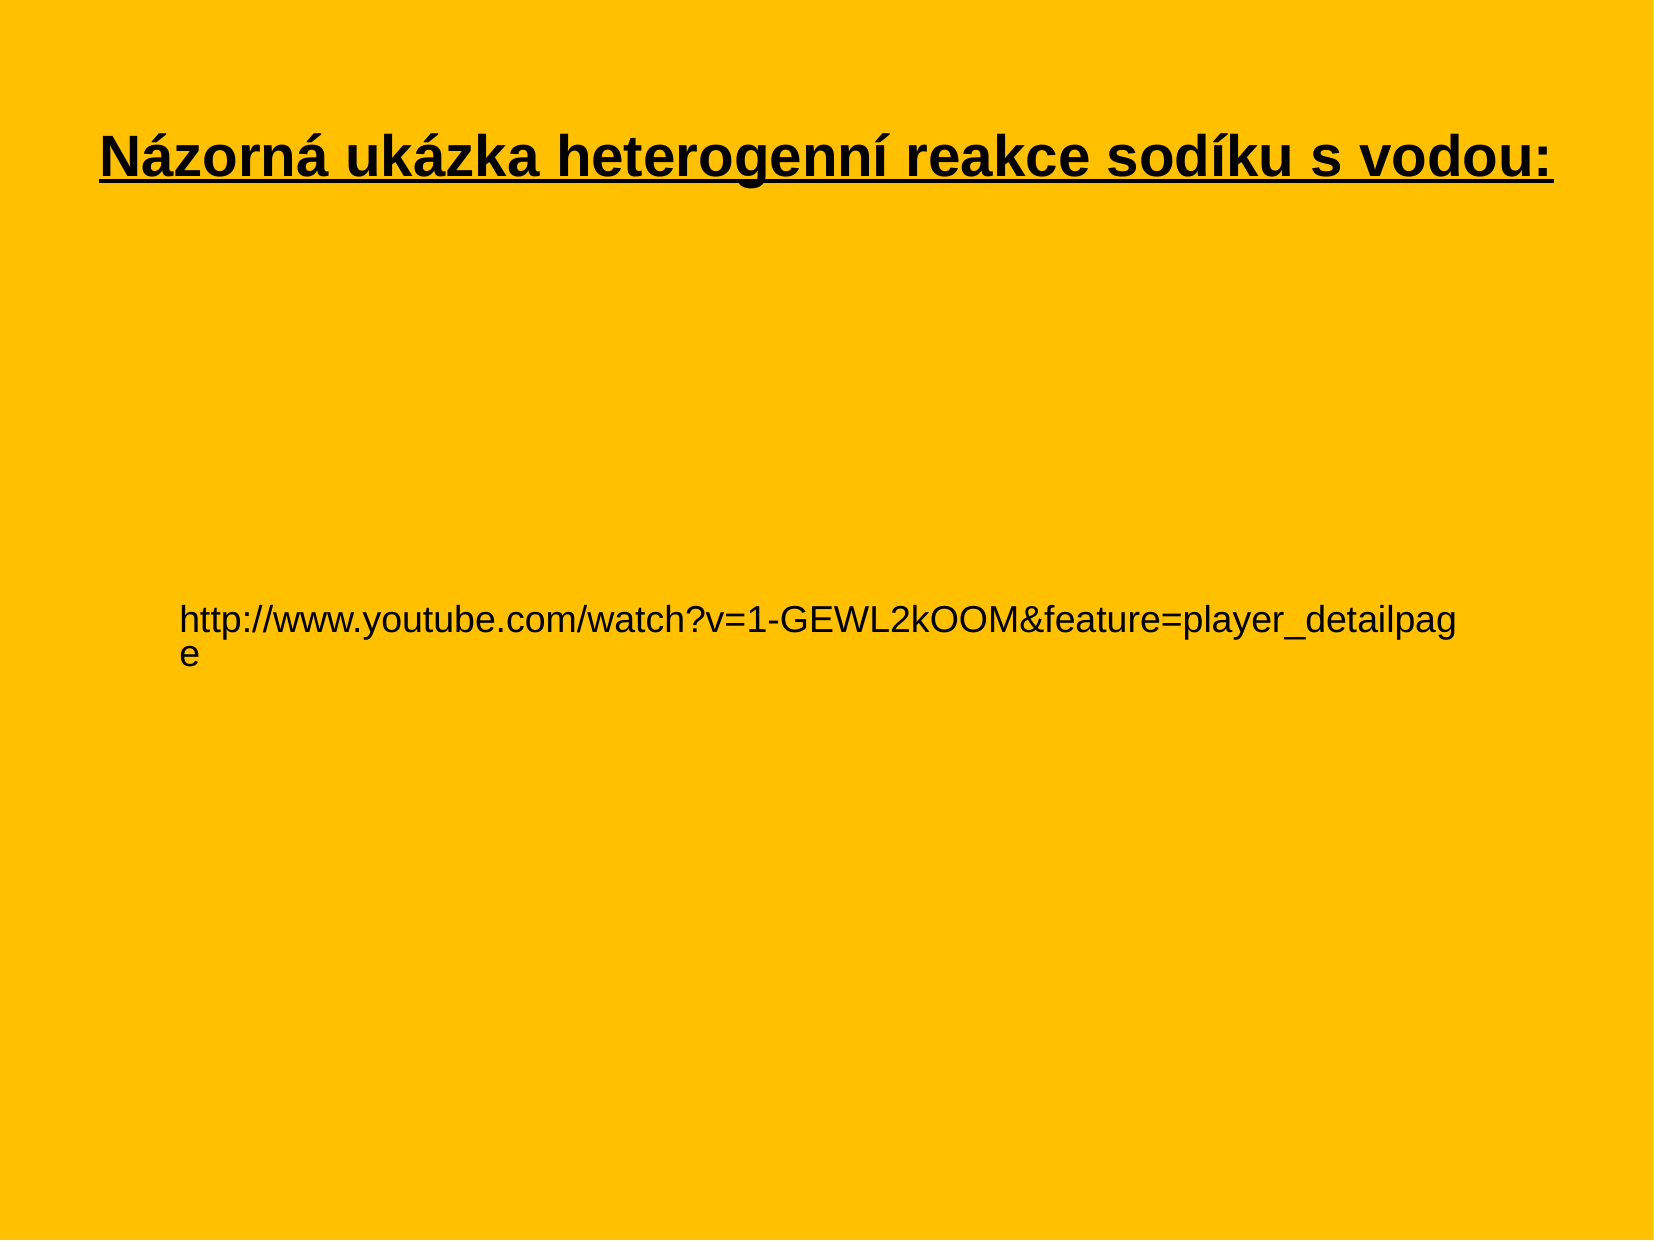

# Názorná ukázka heterogenní reakce sodíku s vodou:
http://www.youtube.com/watch?v=1-GEWL2kOOM&feature=player_detailpage